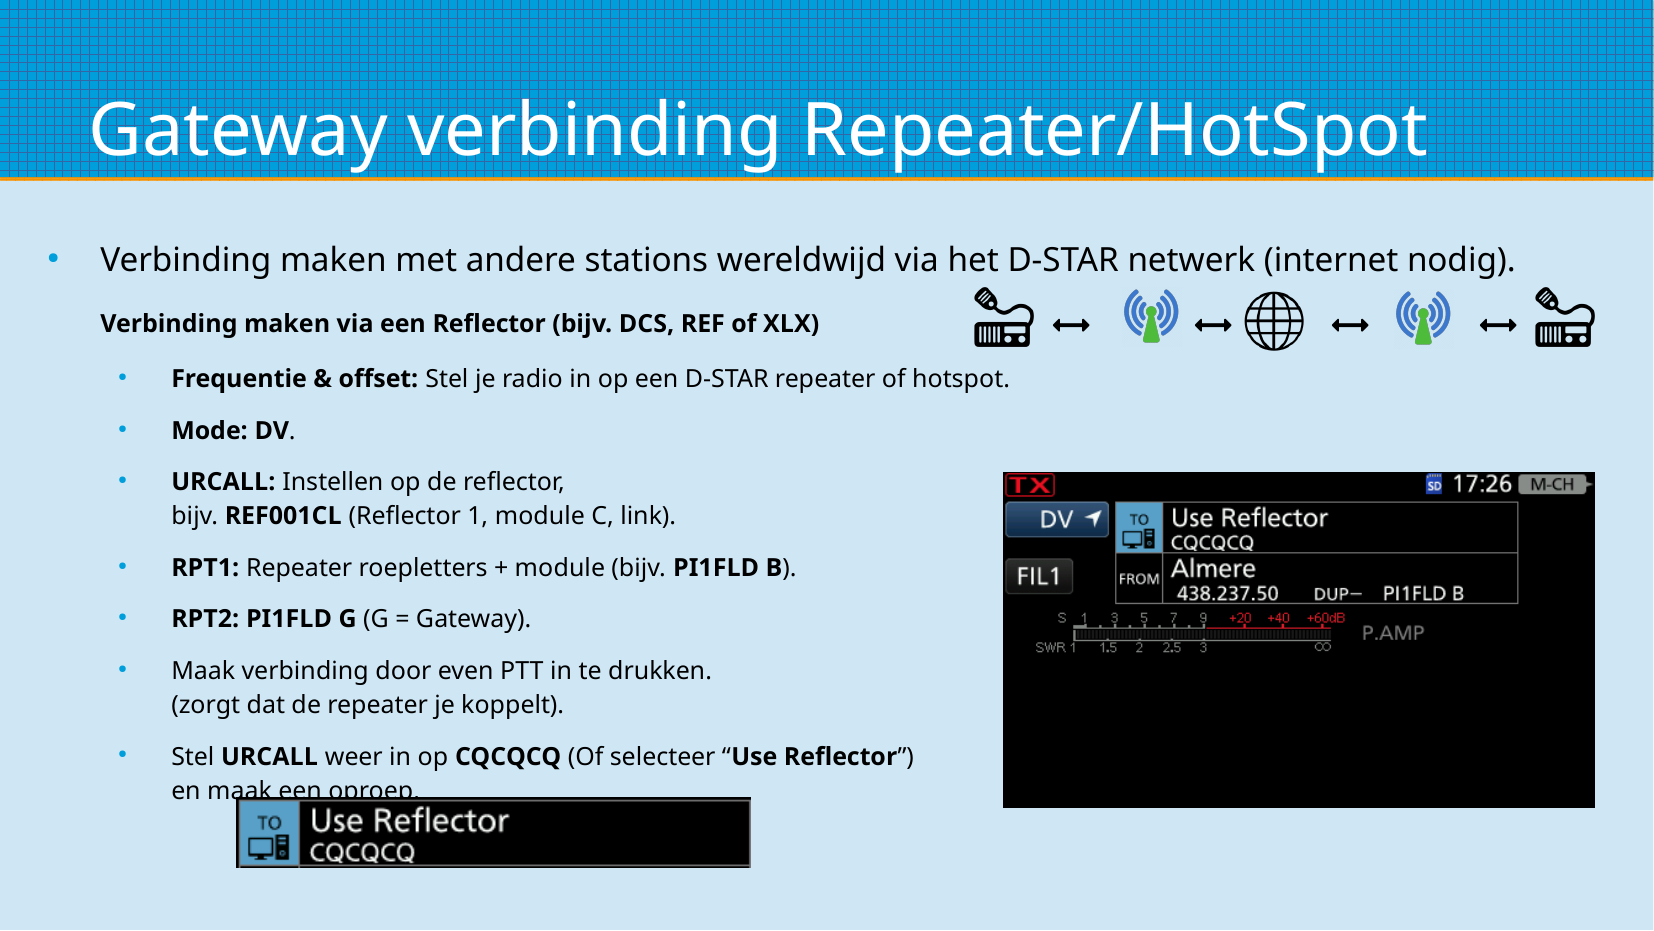

# Gateway verbinding Repeater/HotSpot
Verbinding maken met andere stations wereldwijd via het D-STAR netwerk (internet nodig).
Verbinding maken via een Reflector (bijv. DCS, REF of XLX)
Frequentie & offset: Stel je radio in op een D-STAR repeater of hotspot.
Mode: DV.
URCALL: Instellen op de reflector,
bijv. REF001CL (Reflector 1, module C, link).
RPT1: Repeater roepletters + module (bijv. PI1FLD B).
RPT2: PI1FLD G (G = Gateway).
Maak verbinding door even PTT in te drukken.
(zorgt dat de repeater je koppelt).
Stel URCALL weer in op CQCQCQ (Of selecteer “Use Reflector”)
en maak een oproep.